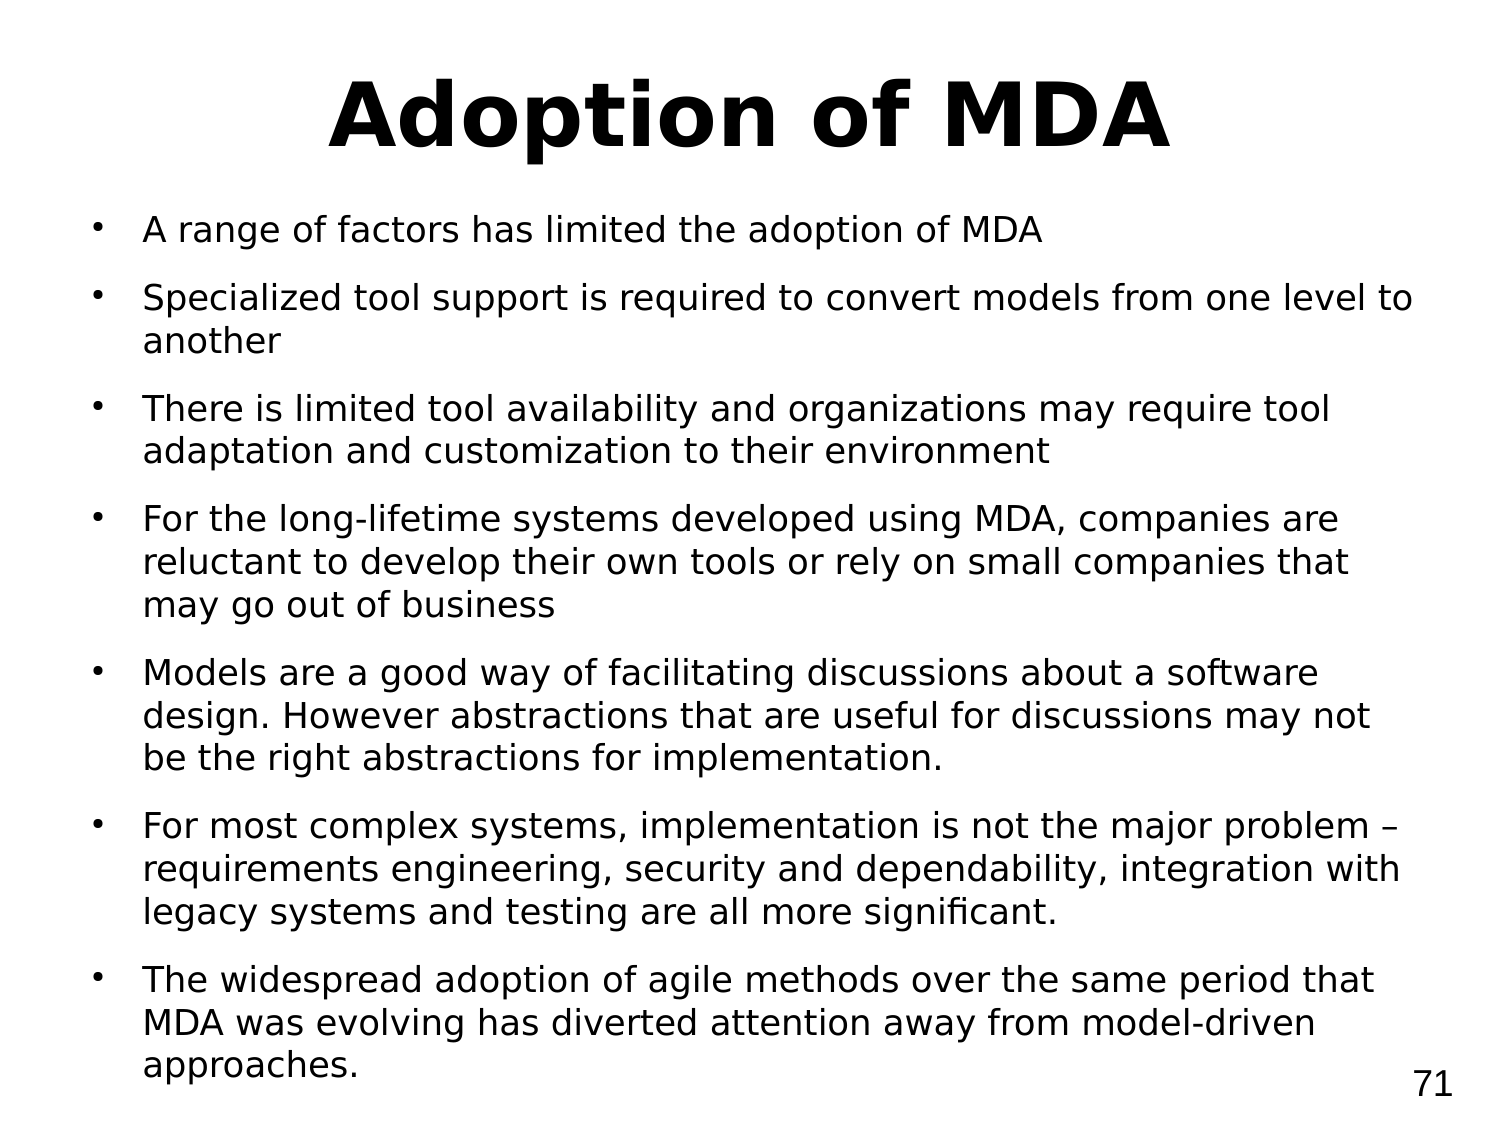

# Adoption of MDA
A range of factors has limited the adoption of MDA
Specialized tool support is required to convert models from one level to another
There is limited tool availability and organizations may require tool adaptation and customization to their environment
For the long-lifetime systems developed using MDA, companies are reluctant to develop their own tools or rely on small companies that may go out of business
Models are a good way of facilitating discussions about a software design. However abstractions that are useful for discussions may not be the right abstractions for implementation.
For most complex systems, implementation is not the major problem – requirements engineering, security and dependability, integration with legacy systems and testing are all more significant.
The widespread adoption of agile methods over the same period that MDA was evolving has diverted attention away from model-driven approaches.